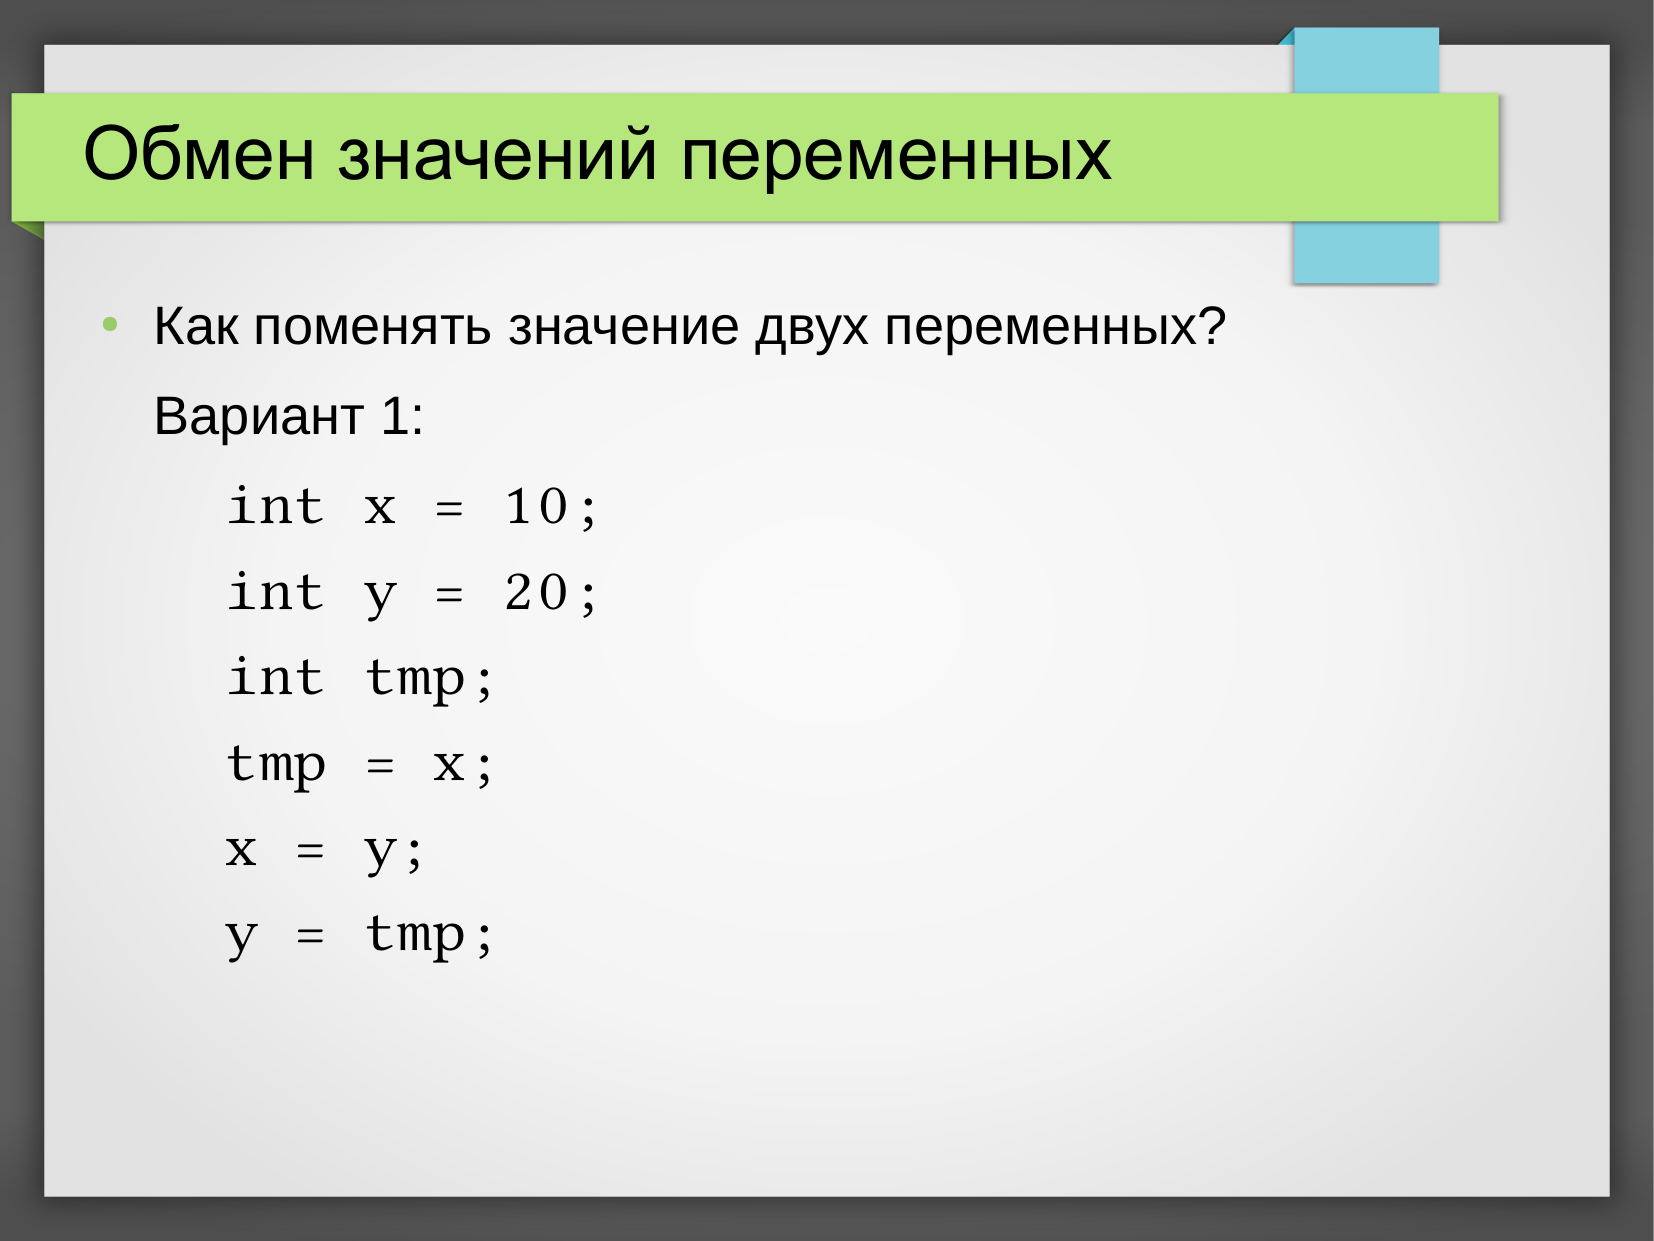

# Обмен значений переменных
Как поменять значение двух переменных?
Вариант 1:
int x = 10;
int y = 20;
int tmp;
tmp = x;
x = y;
y = tmp;